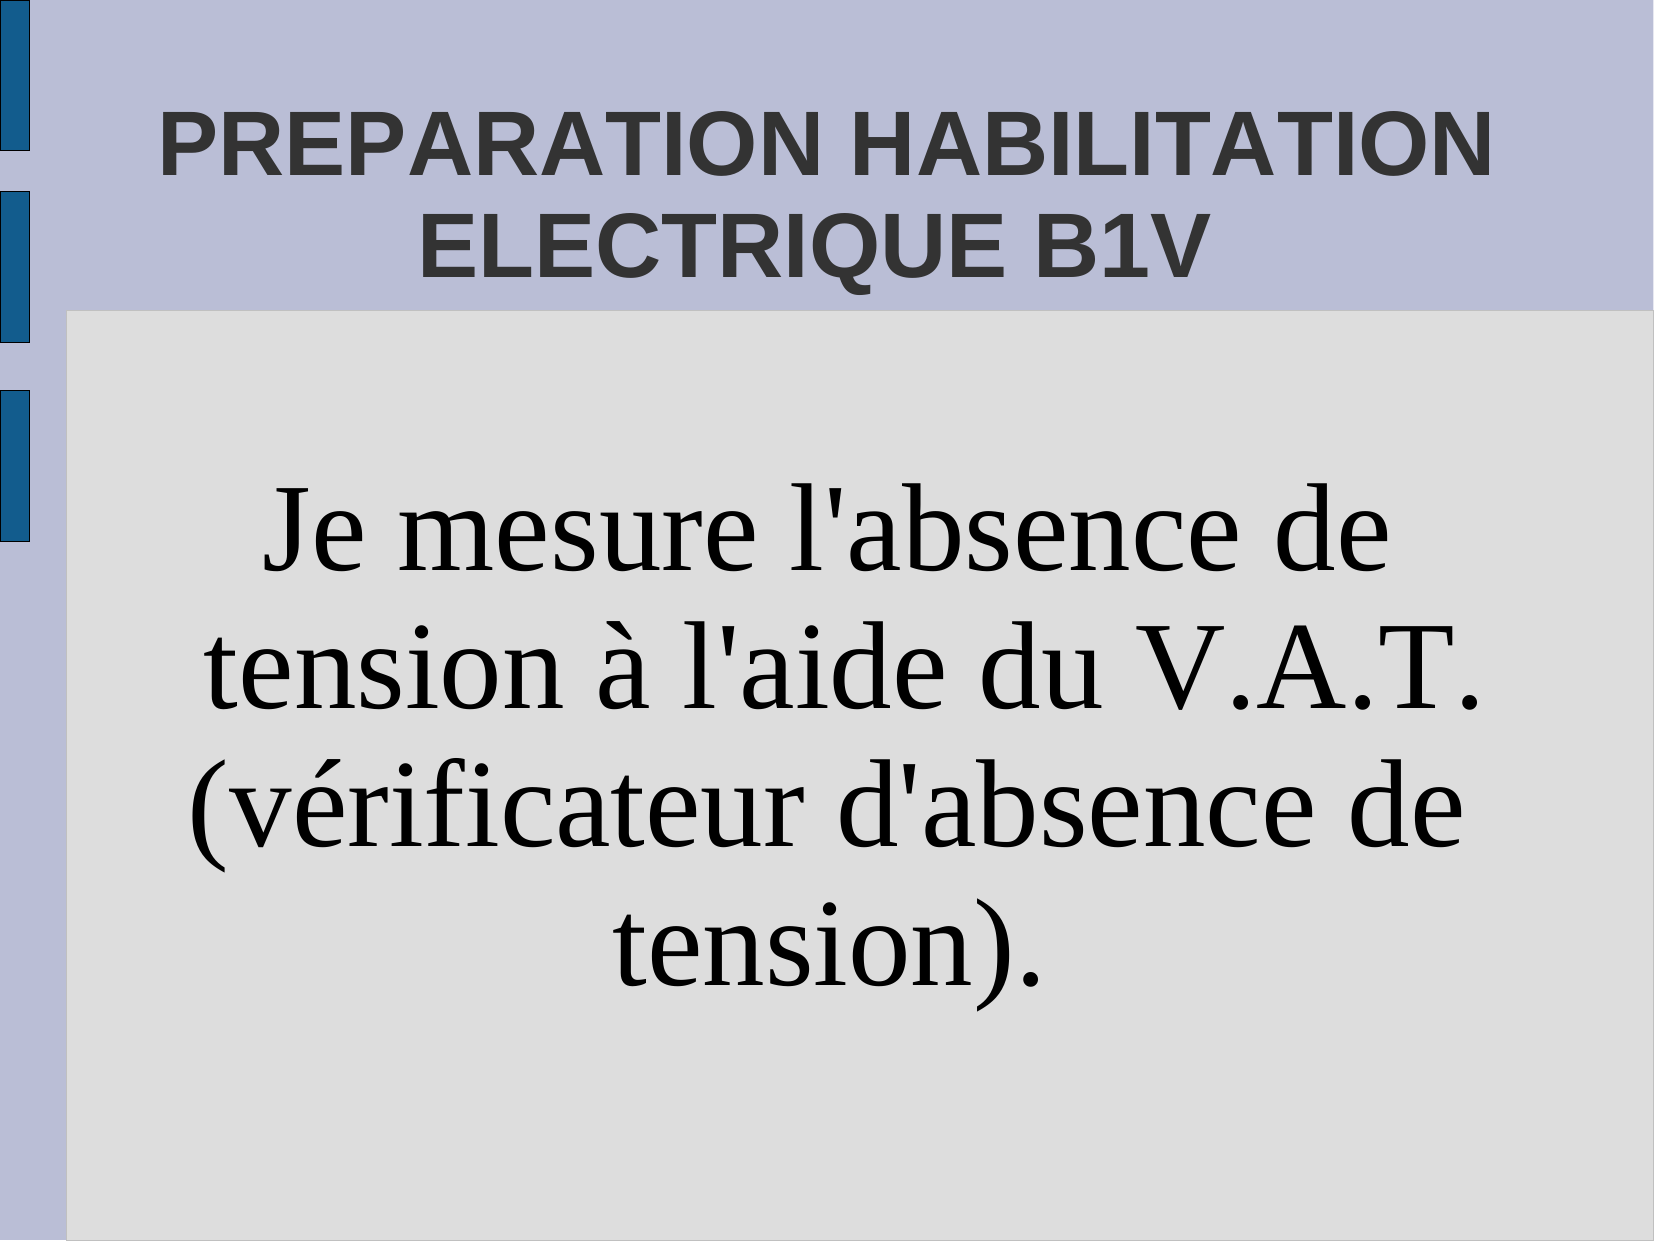

# PREPARATION HABILITATION ELECTRIQUE B1V
Je mesure l'absence de tension à l'aide du V.A.T.
(vérificateur d'absence de tension).